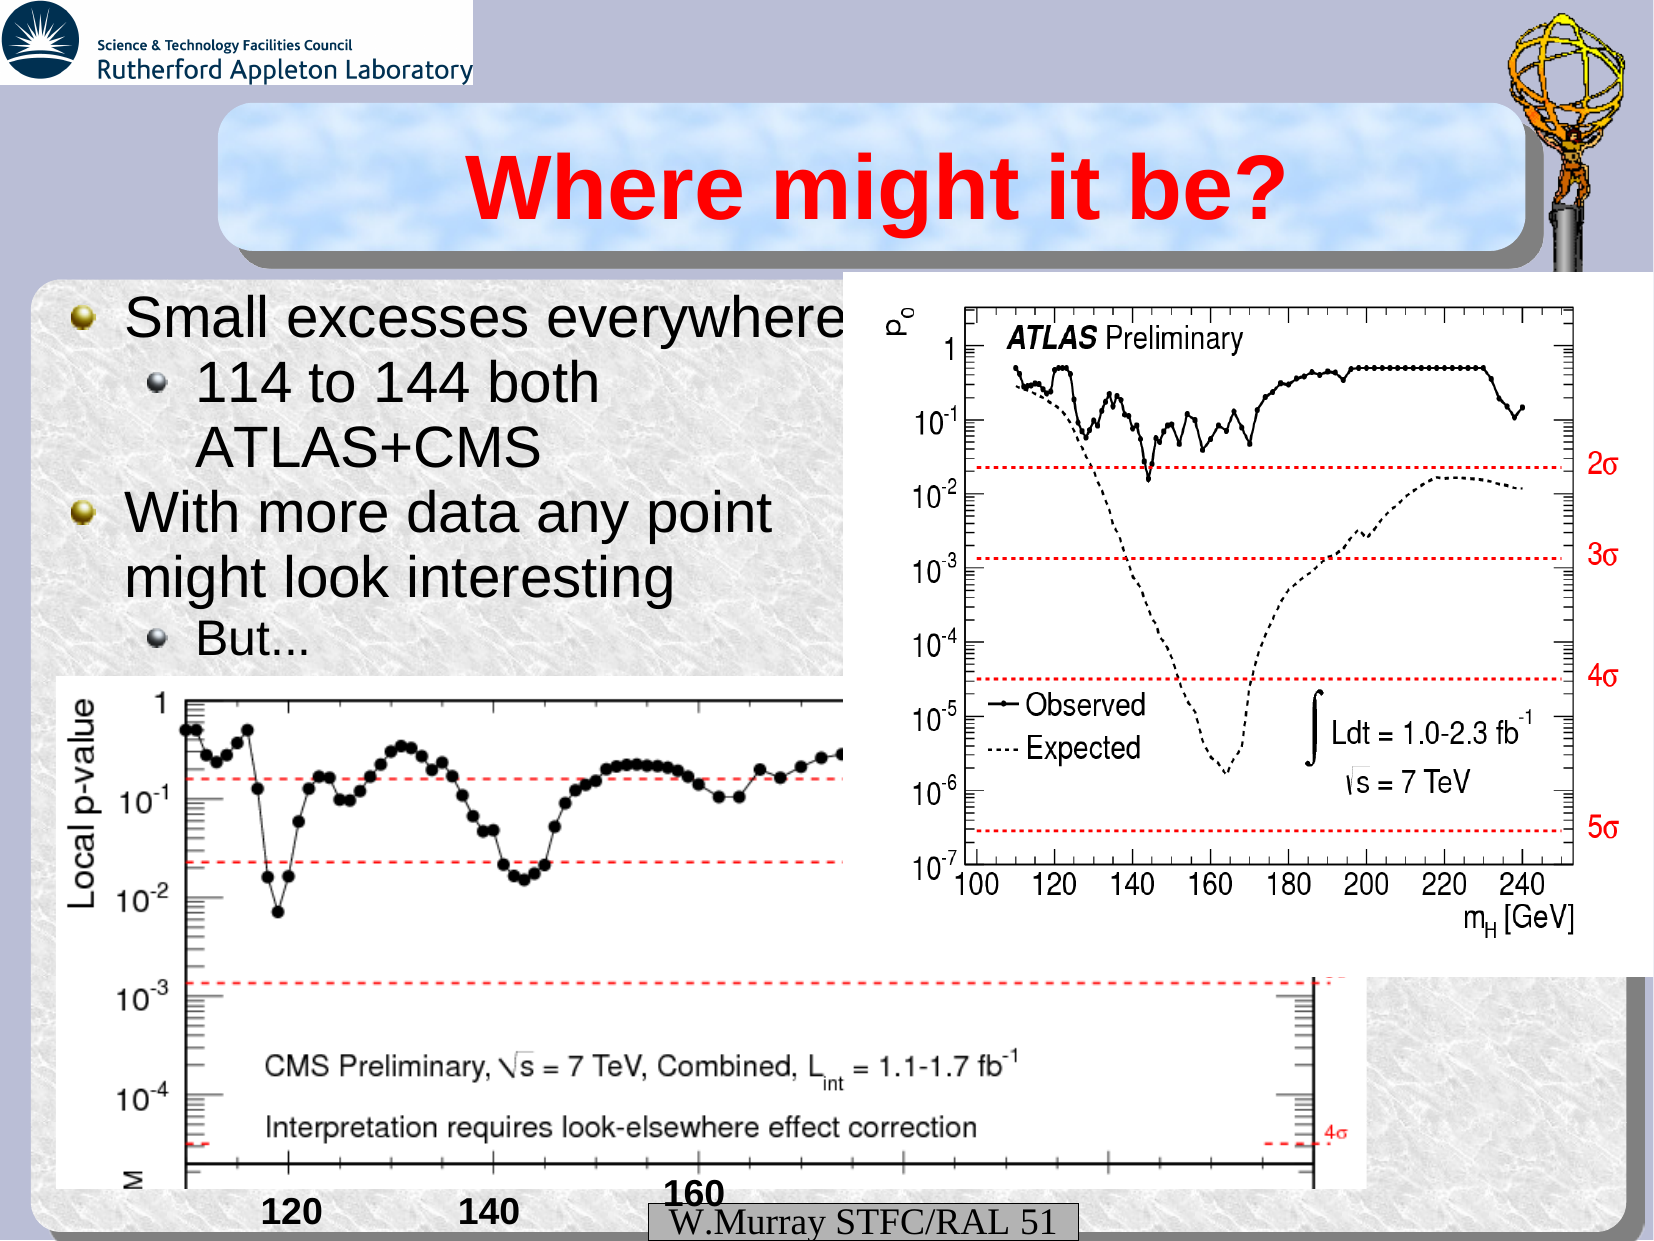

# Where might it be?
Small excesses everywhere:
114 to 144 both ATLAS+CMS
With more data any point might look interesting
But...
160
120
140